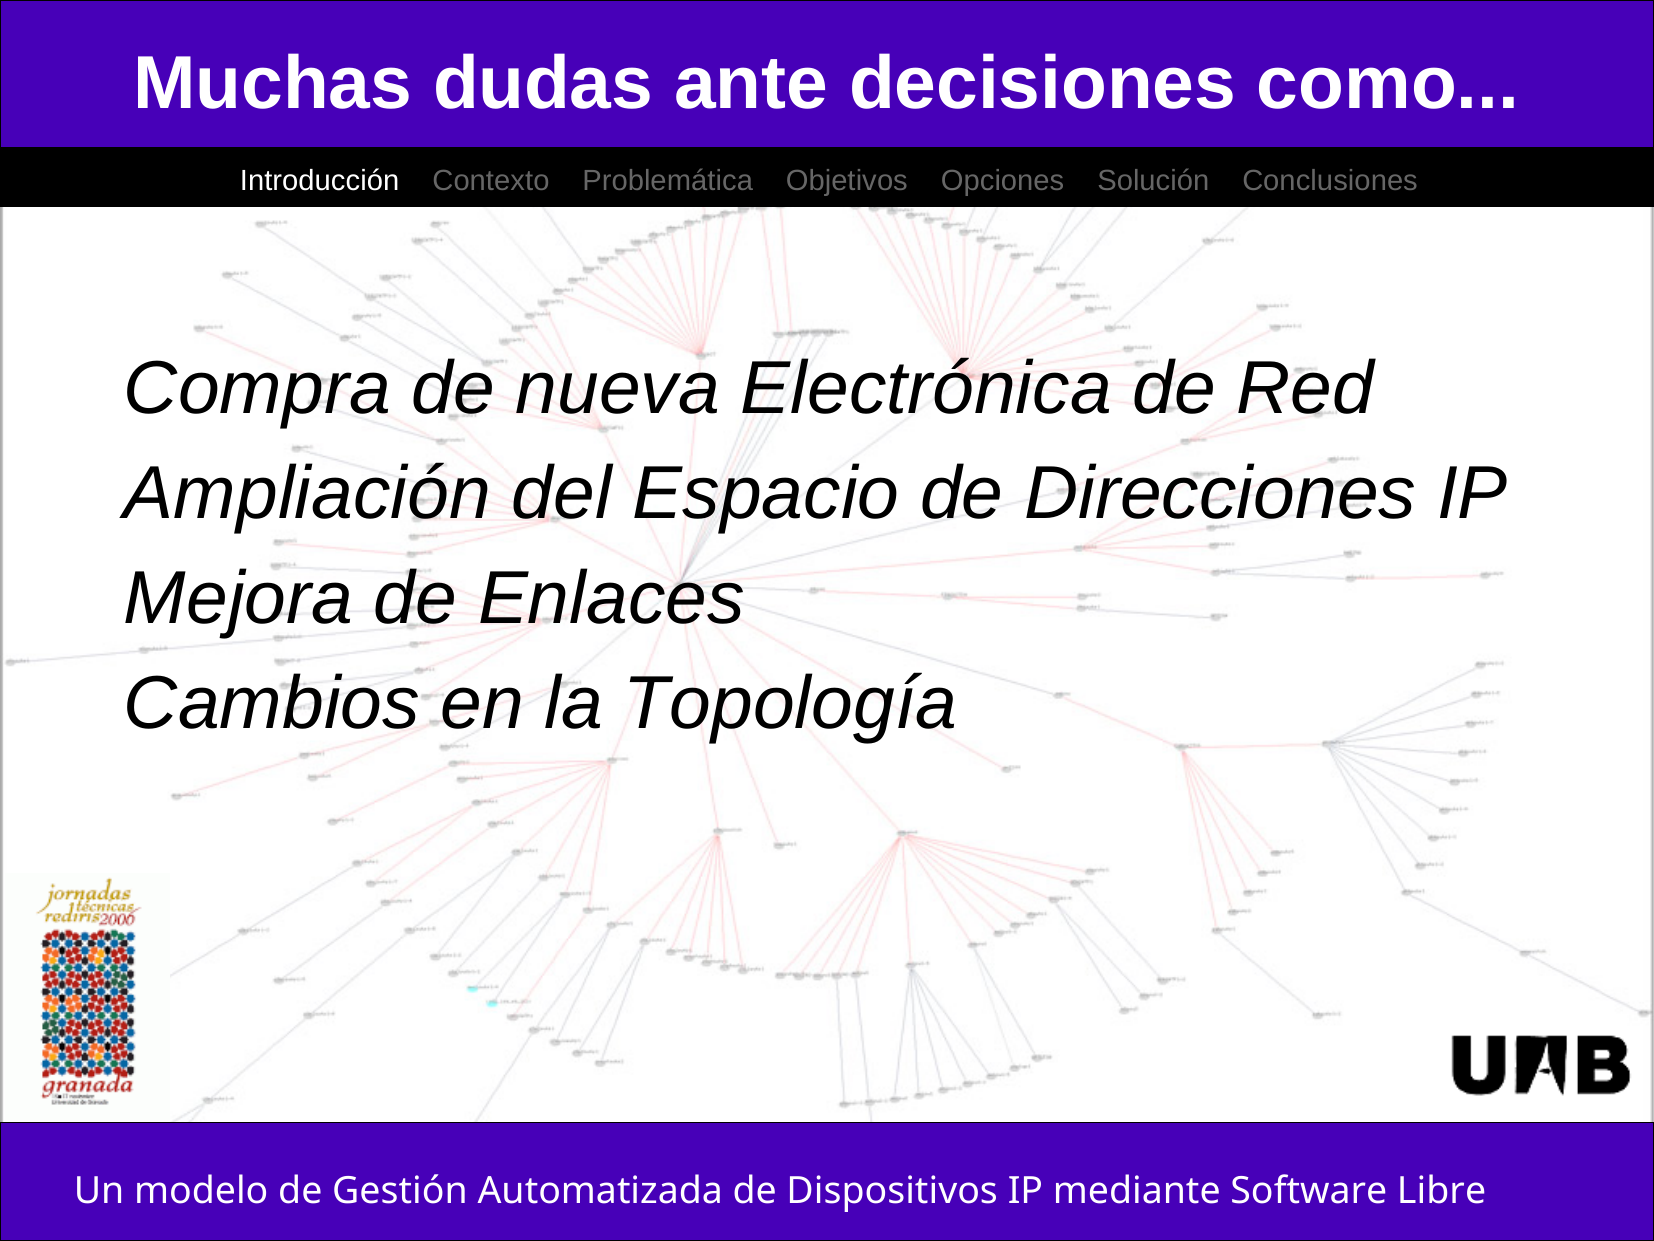

Muchas dudas ante decisiones como...
Introducción Contexto Problemática Objetivos Opciones Solución Conclusiones
# Compra de nueva Electrónica de Red
Ampliación del Espacio de Direcciones IP
Mejora de Enlaces
Cambios en la Topología